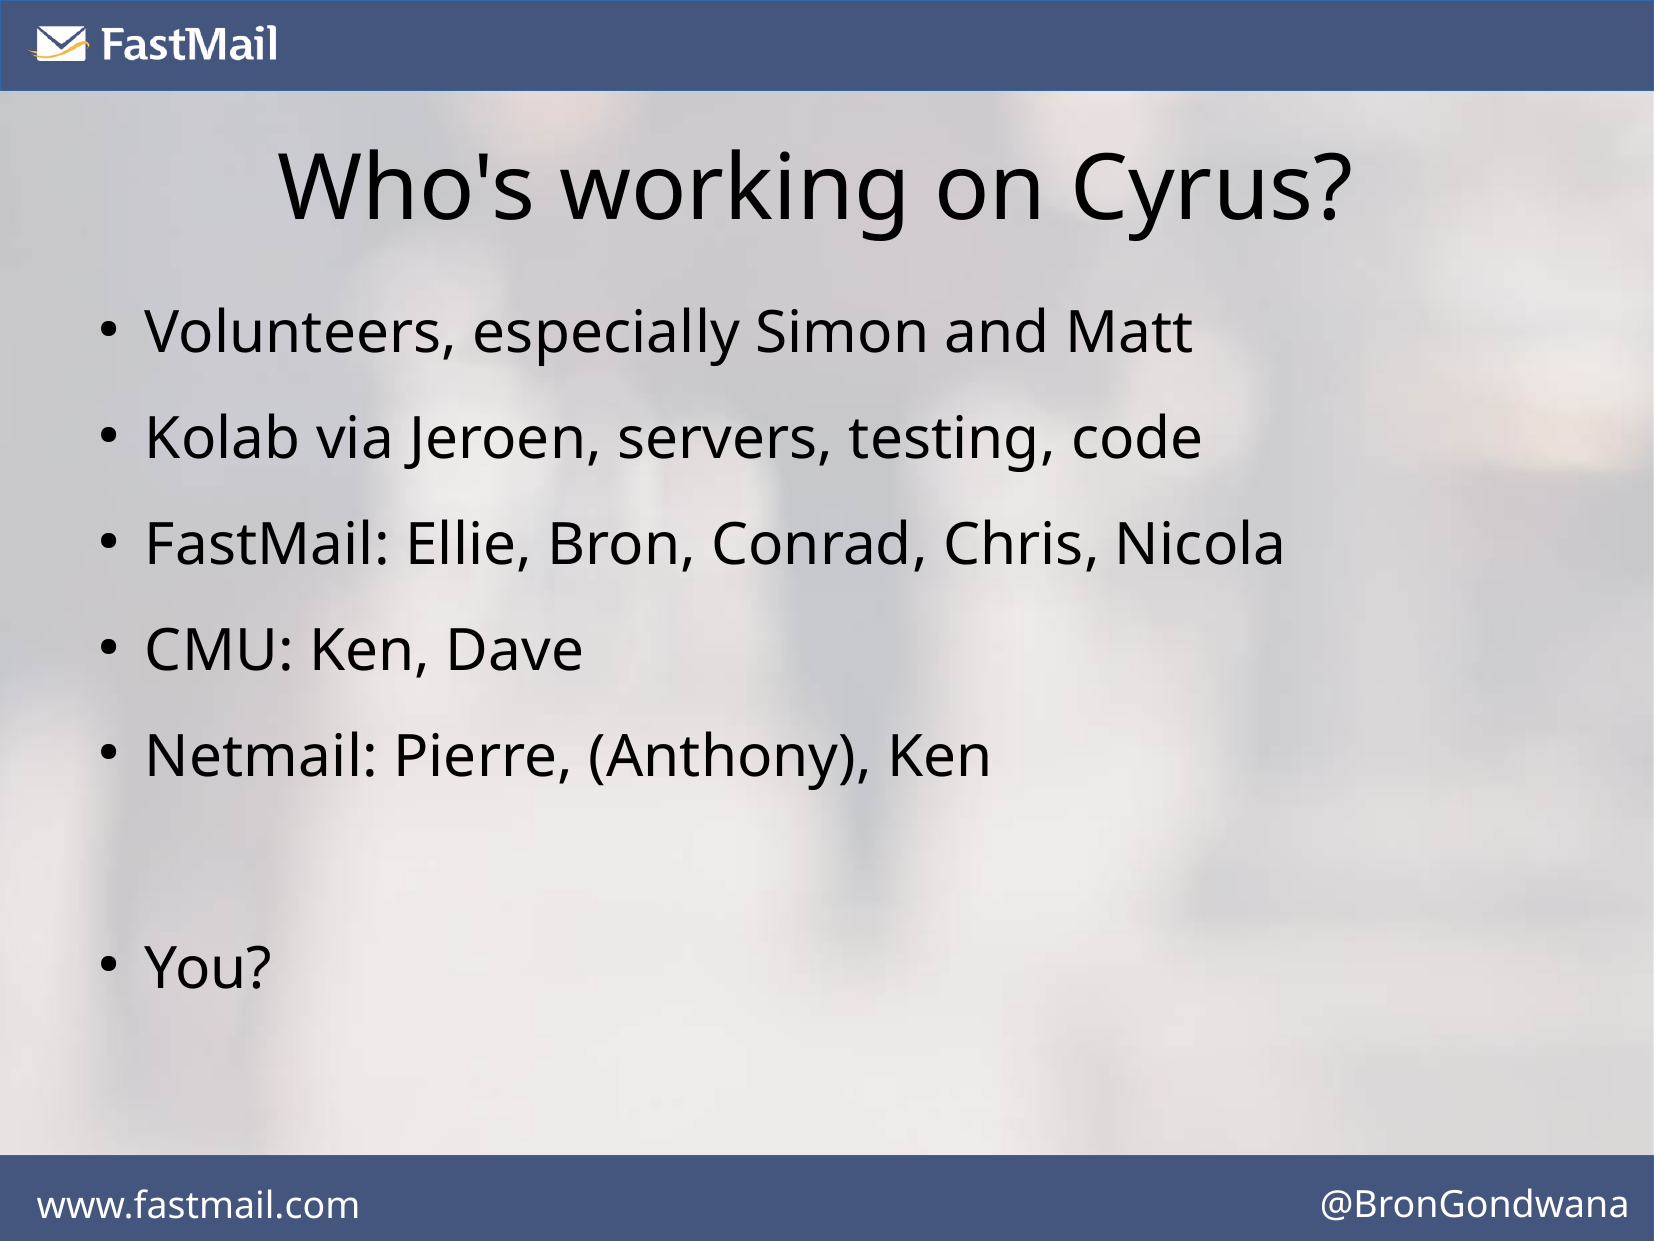

# Who's working on Cyrus?
Volunteers, especially Simon and Matt
Kolab via Jeroen, servers, testing, code
FastMail: Ellie, Bron, Conrad, Chris, Nicola
CMU: Ken, Dave
Netmail: Pierre, (Anthony), Ken
You?